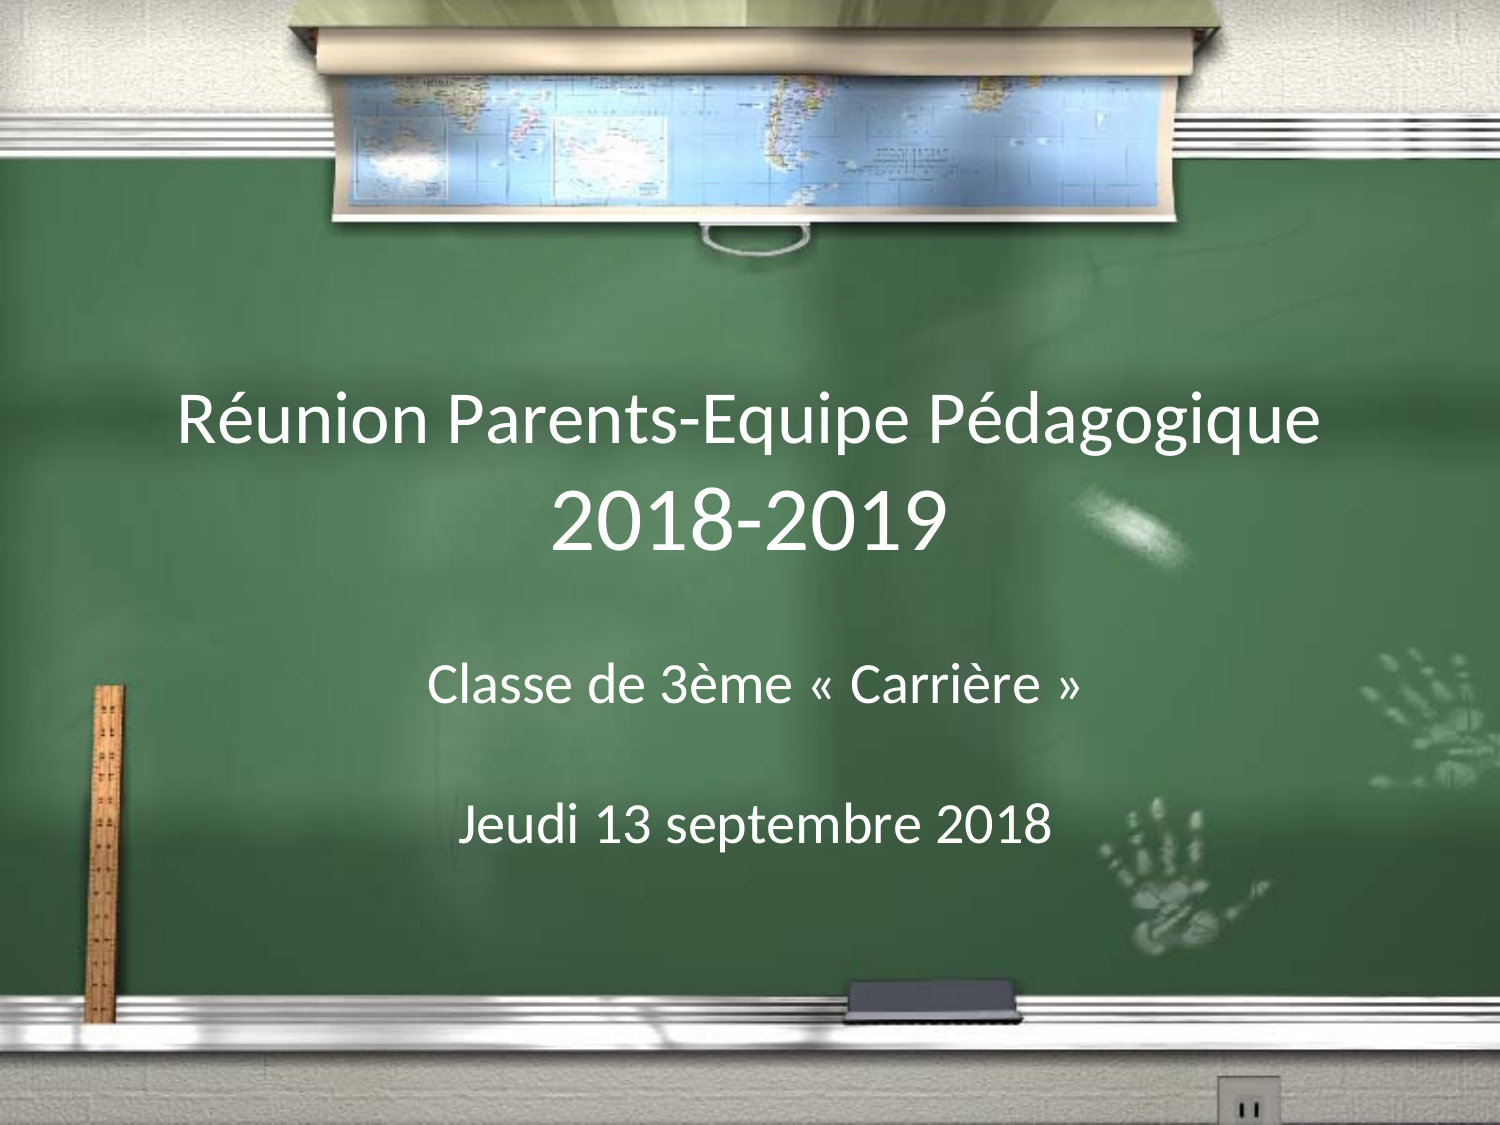

Réunion Parents-Equipe Pédagogique
2018-2019
Classe de 3ème « Carrière »
Jeudi 13 septembre 2018